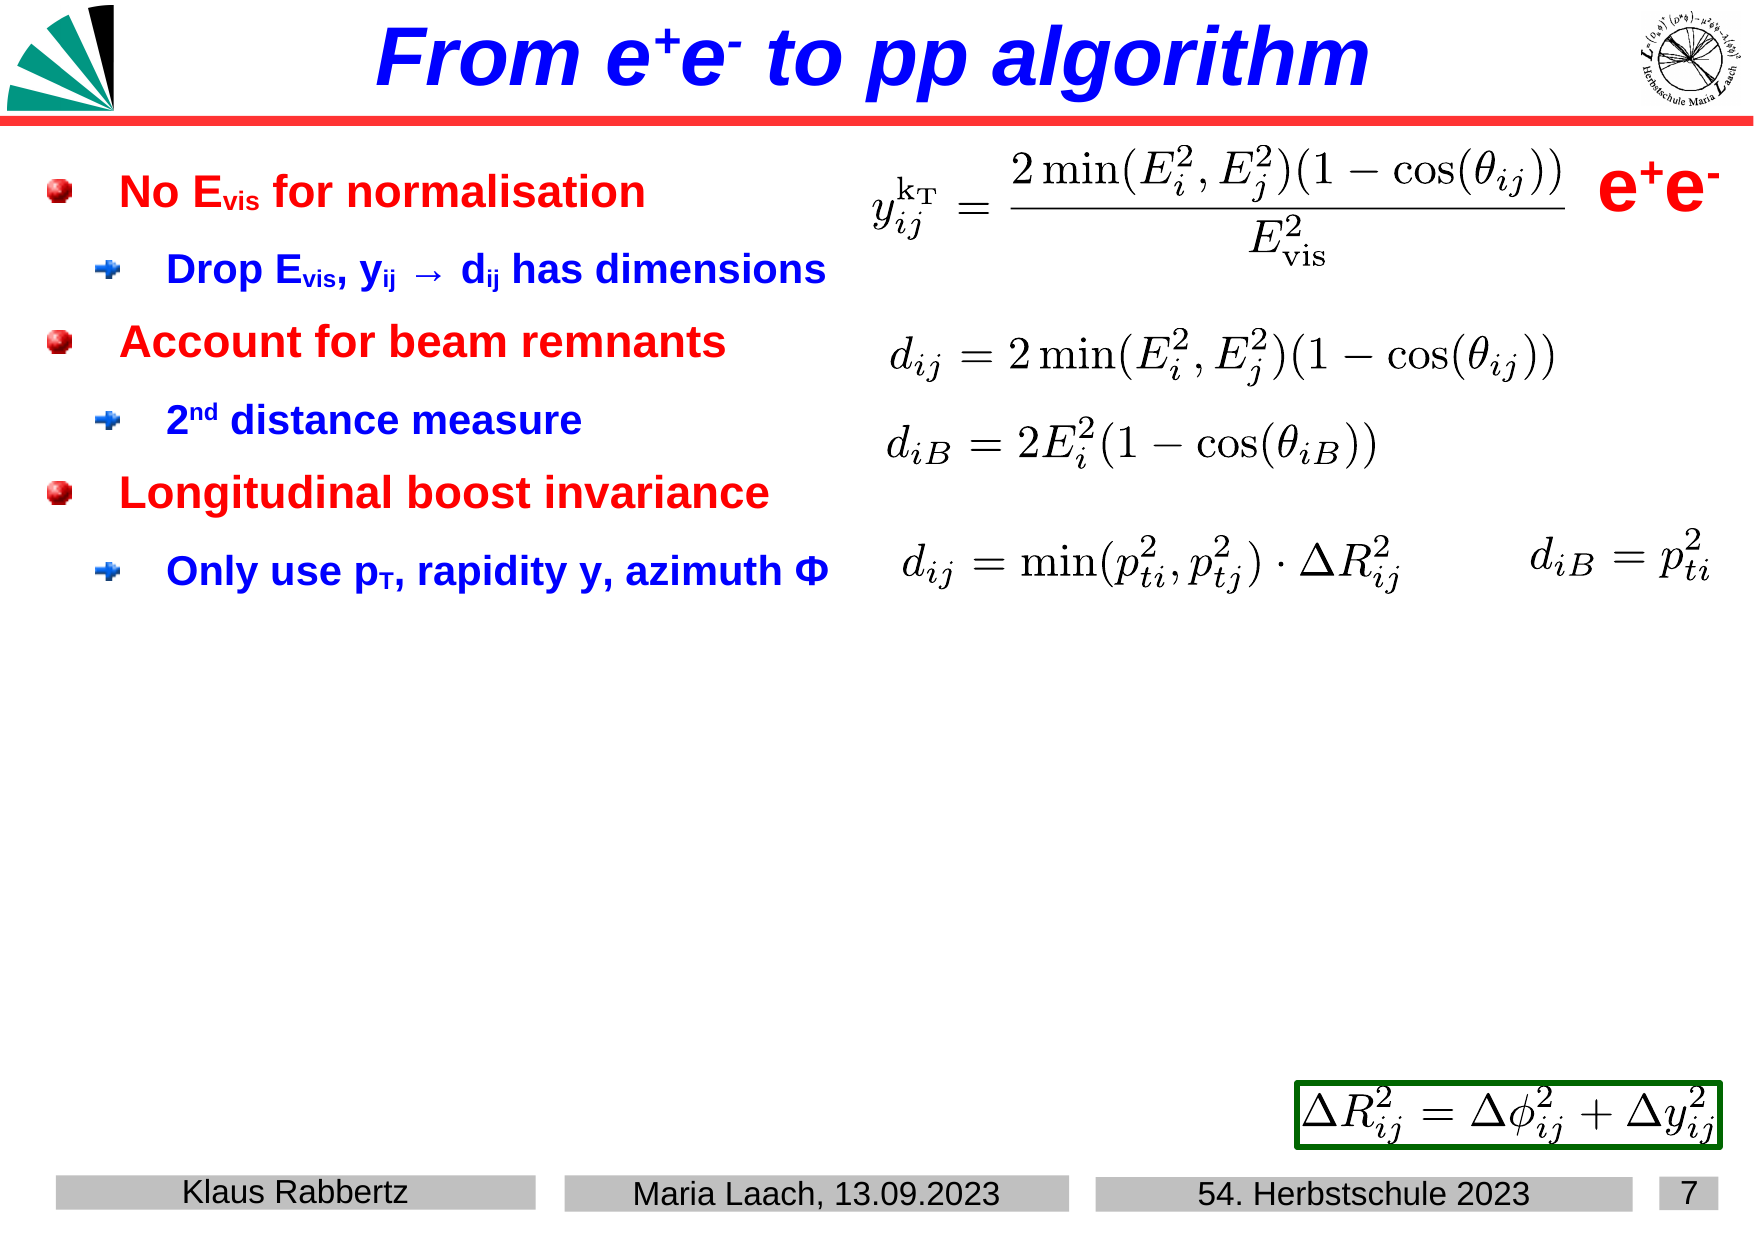

# From e+e- to pp algorithm
e+e-
No Evis for normalisation
Drop Evis, yij → dij has dimensions
Account for beam remnants
2nd distance measure
Longitudinal boost invariance
Only use pT, rapidity y, azimuth Φ